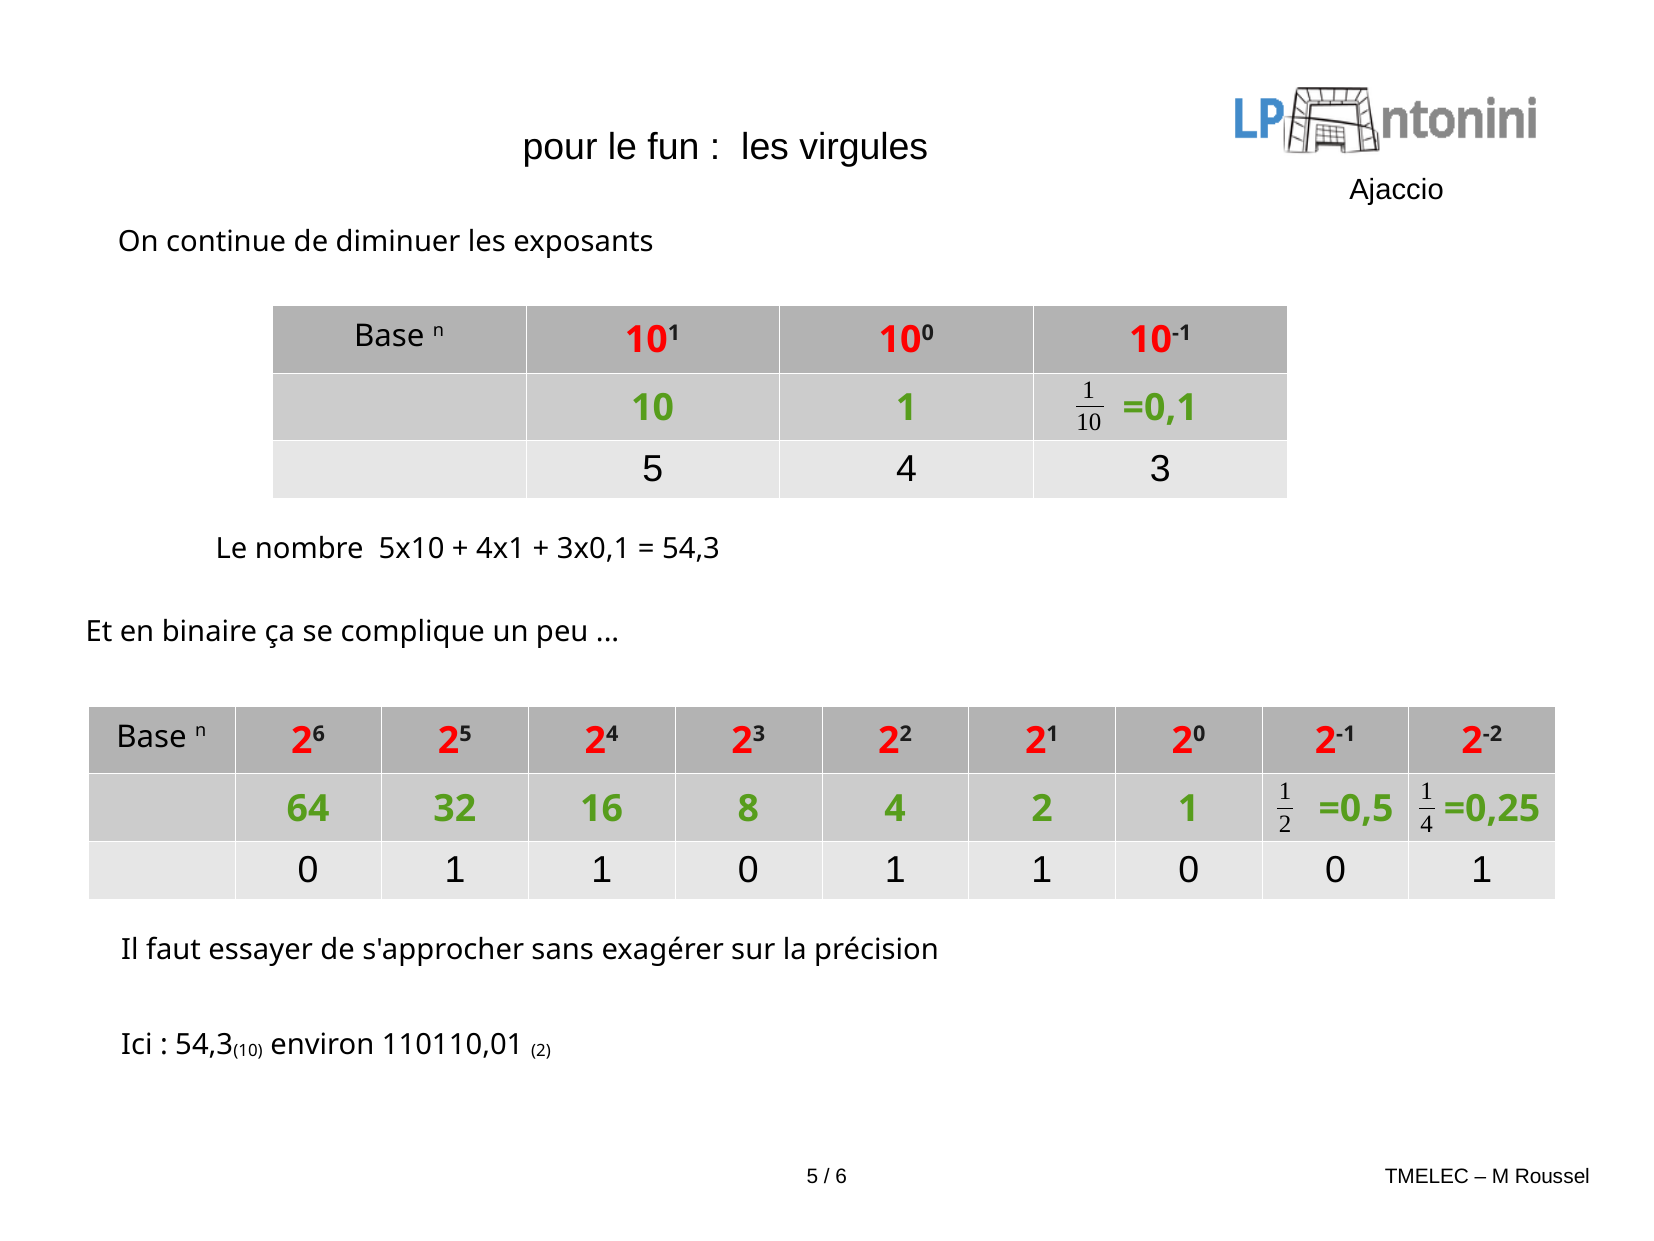

pour le fun : les virgules
Ajaccio
On continue de diminuer les exposants
| Base n | 101 | 100 | 10-1 |
| --- | --- | --- | --- |
| | 10 | 1 | =0,1 |
| | 5 | 4 | 3 |
Le nombre 5x10 + 4x1 + 3x0,1 = 54,3
Et en binaire ça se complique un peu ...
| Base n | 26 | 25 | 24 | 23 | 22 | 21 | 20 | 2-1 | 2-2 |
| --- | --- | --- | --- | --- | --- | --- | --- | --- | --- |
| | 64 | 32 | 16 | 8 | 4 | 2 | 1 | =0,5 | =0,25 |
| | 0 | 1 | 1 | 0 | 1 | 1 | 0 | 0 | 1 |
Il faut essayer de s'approcher sans exagérer sur la précision
Ici : 54,3(10) environ 110110,01 (2)
5 / 6
TMELEC – M Roussel